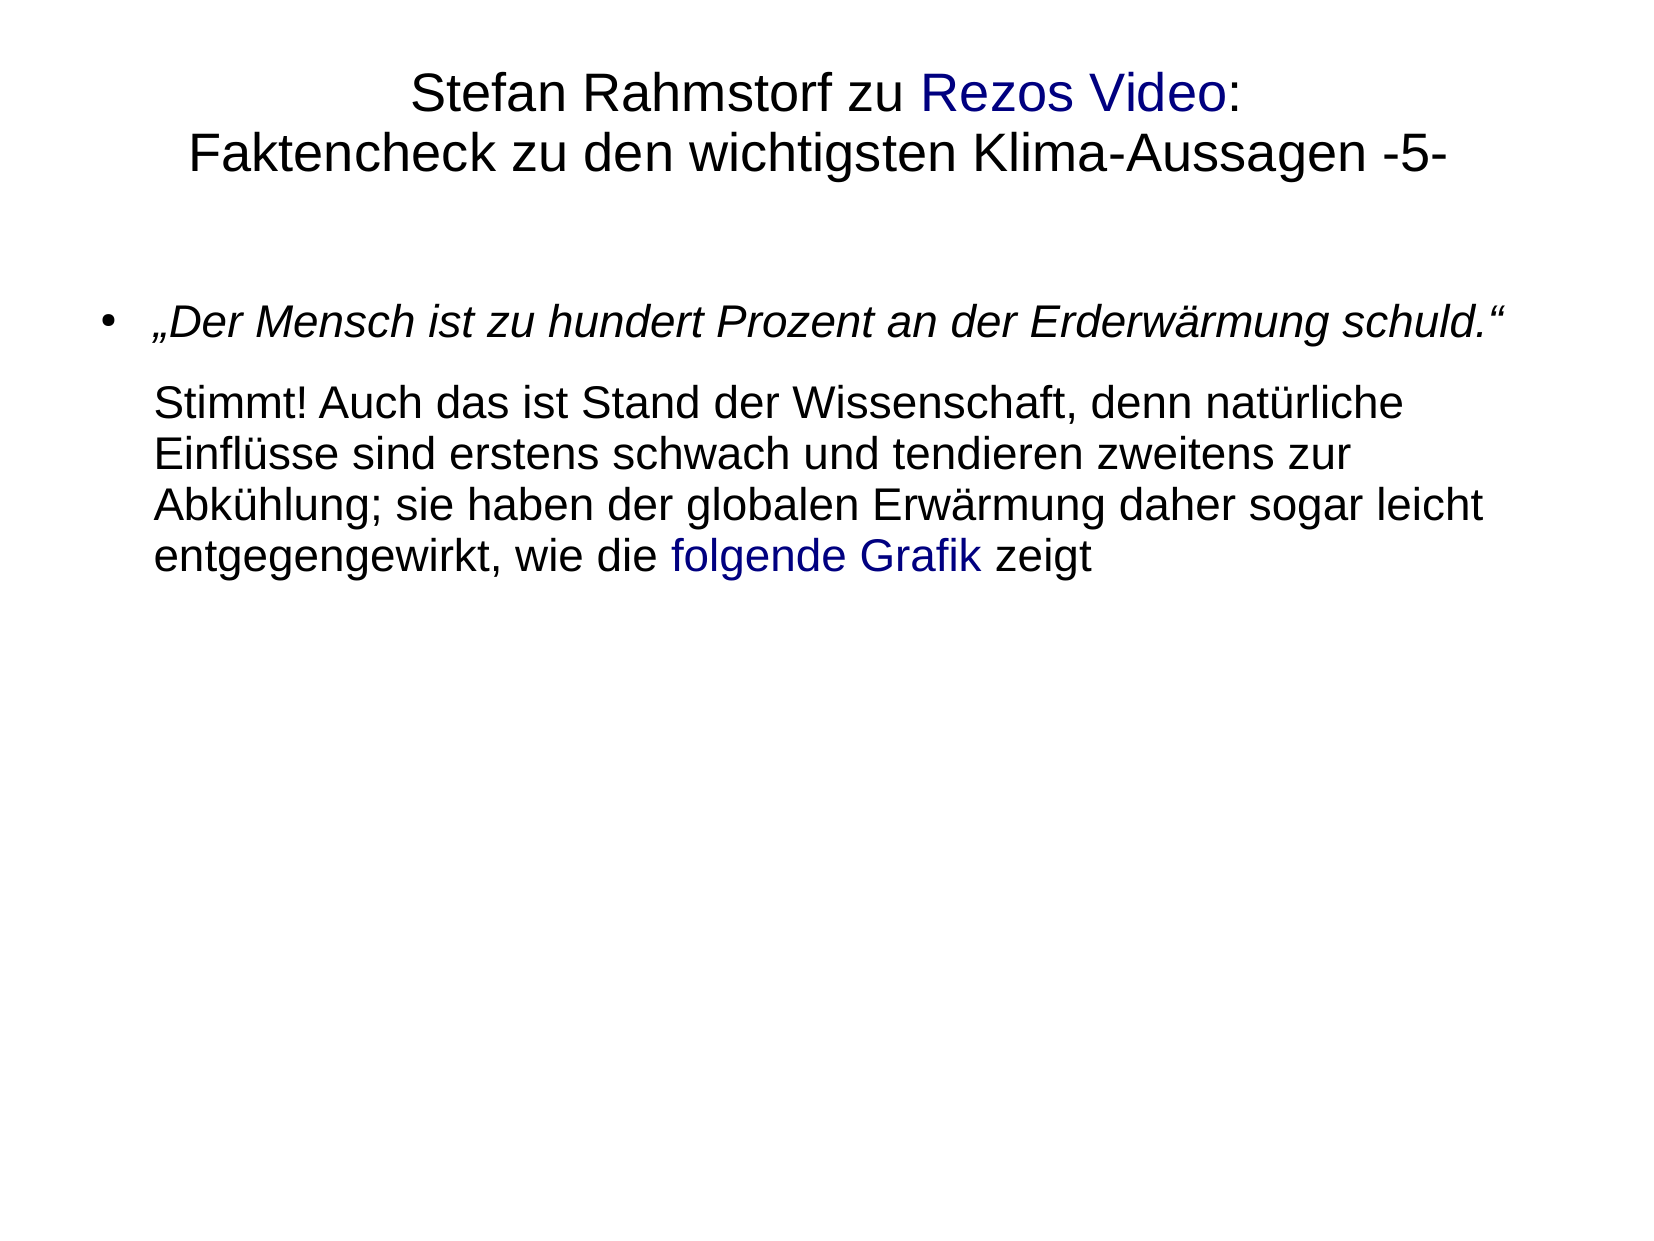

#
Stefan Rahmstorf zu Rezos Video:
Faktencheck zu den wichtigsten Klima-Aussagen -5-
„Der Mensch ist zu hundert Prozent an der Erderwärmung schuld.“
Stimmt! Auch das ist Stand der Wissenschaft, denn natürliche Einflüsse sind erstens schwach und tendieren zweitens zur Abkühlung; sie haben der globalen Erwärmung daher sogar leicht entgegengewirkt, wie die folgende Grafik zeigt